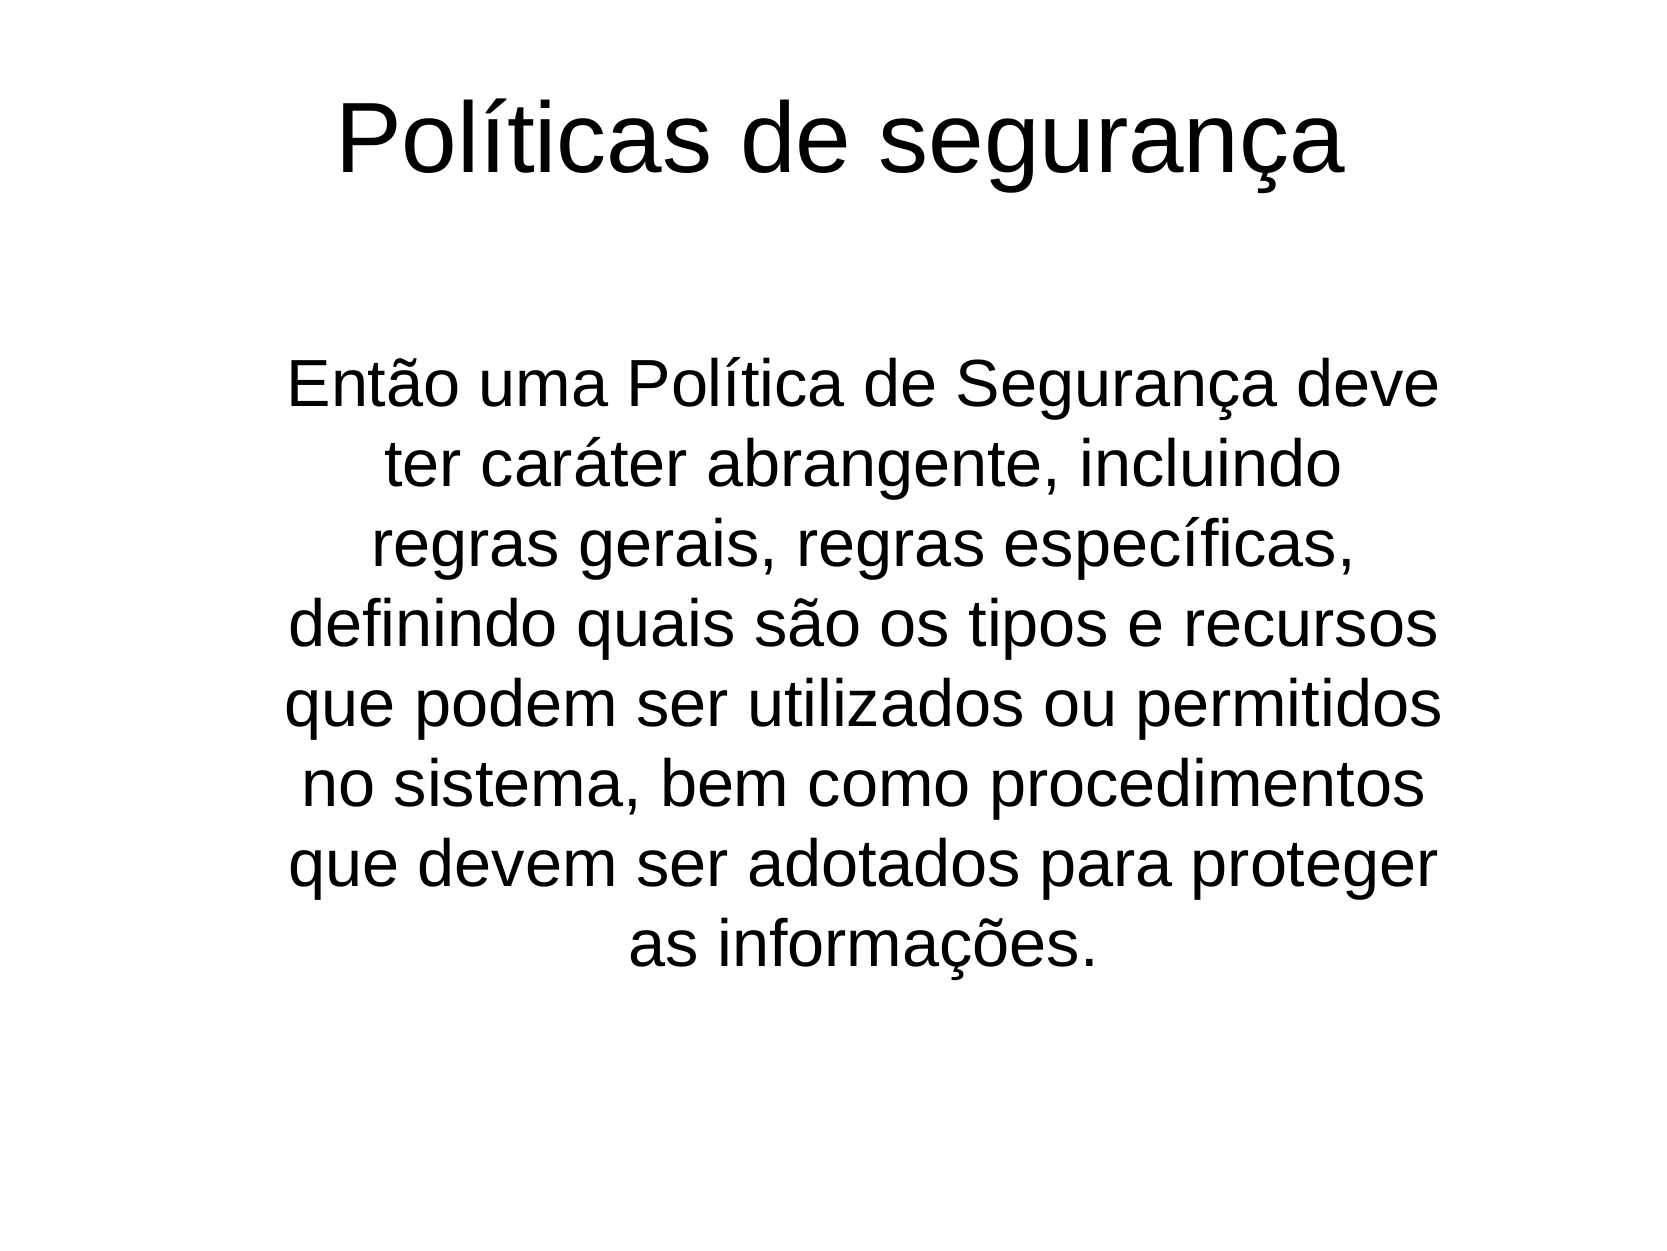

# Políticas de segurança
Então uma Política de Segurança deve ter caráter abrangente, incluindo regras gerais, regras específicas, definindo quais são os tipos e recursos que podem ser utilizados ou permitidos no sistema, bem como procedimentos que devem ser adotados para proteger as informações.